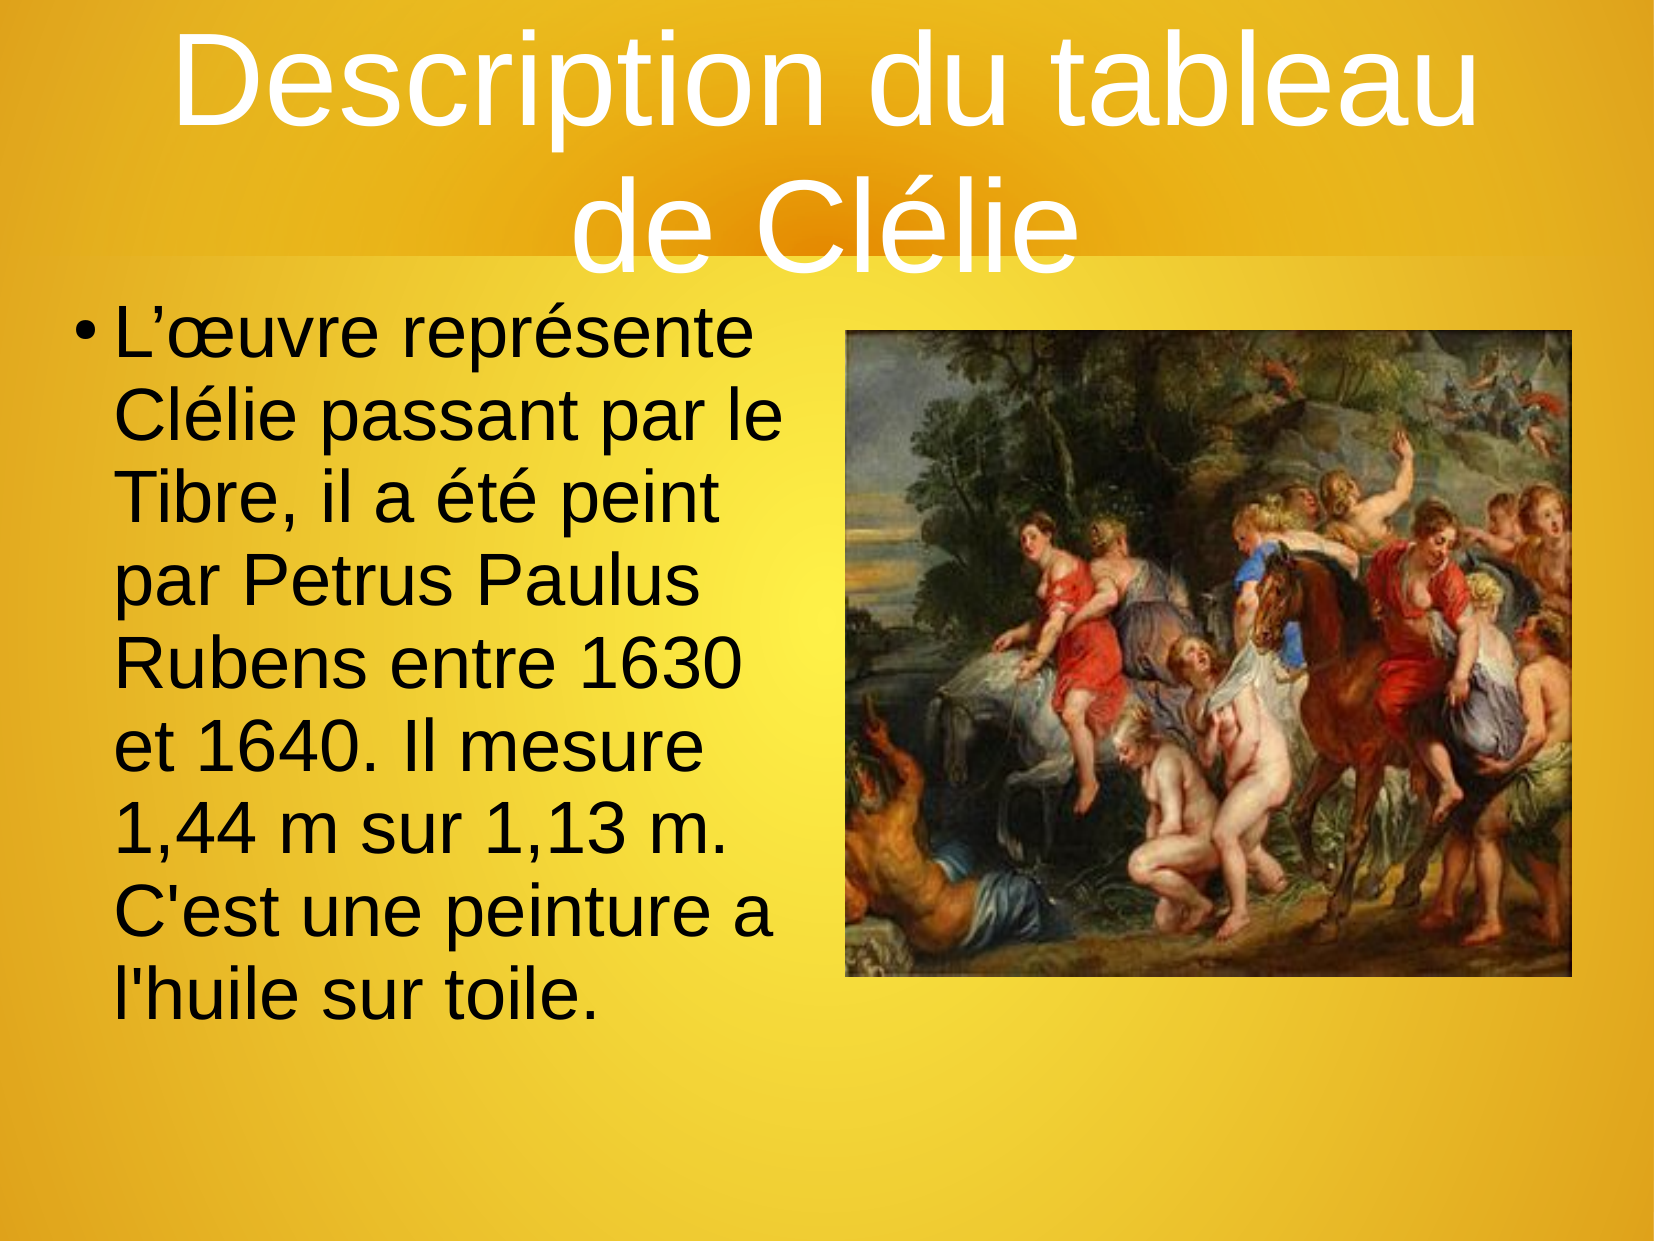

# Description du tableau de Clélie
L’œuvre représente Clélie passant par le Tibre, il a été peint par Petrus Paulus Rubens entre 1630 et 1640. Il mesure 1,44 m sur 1,13 m. C'est une peinture a l'huile sur toile.